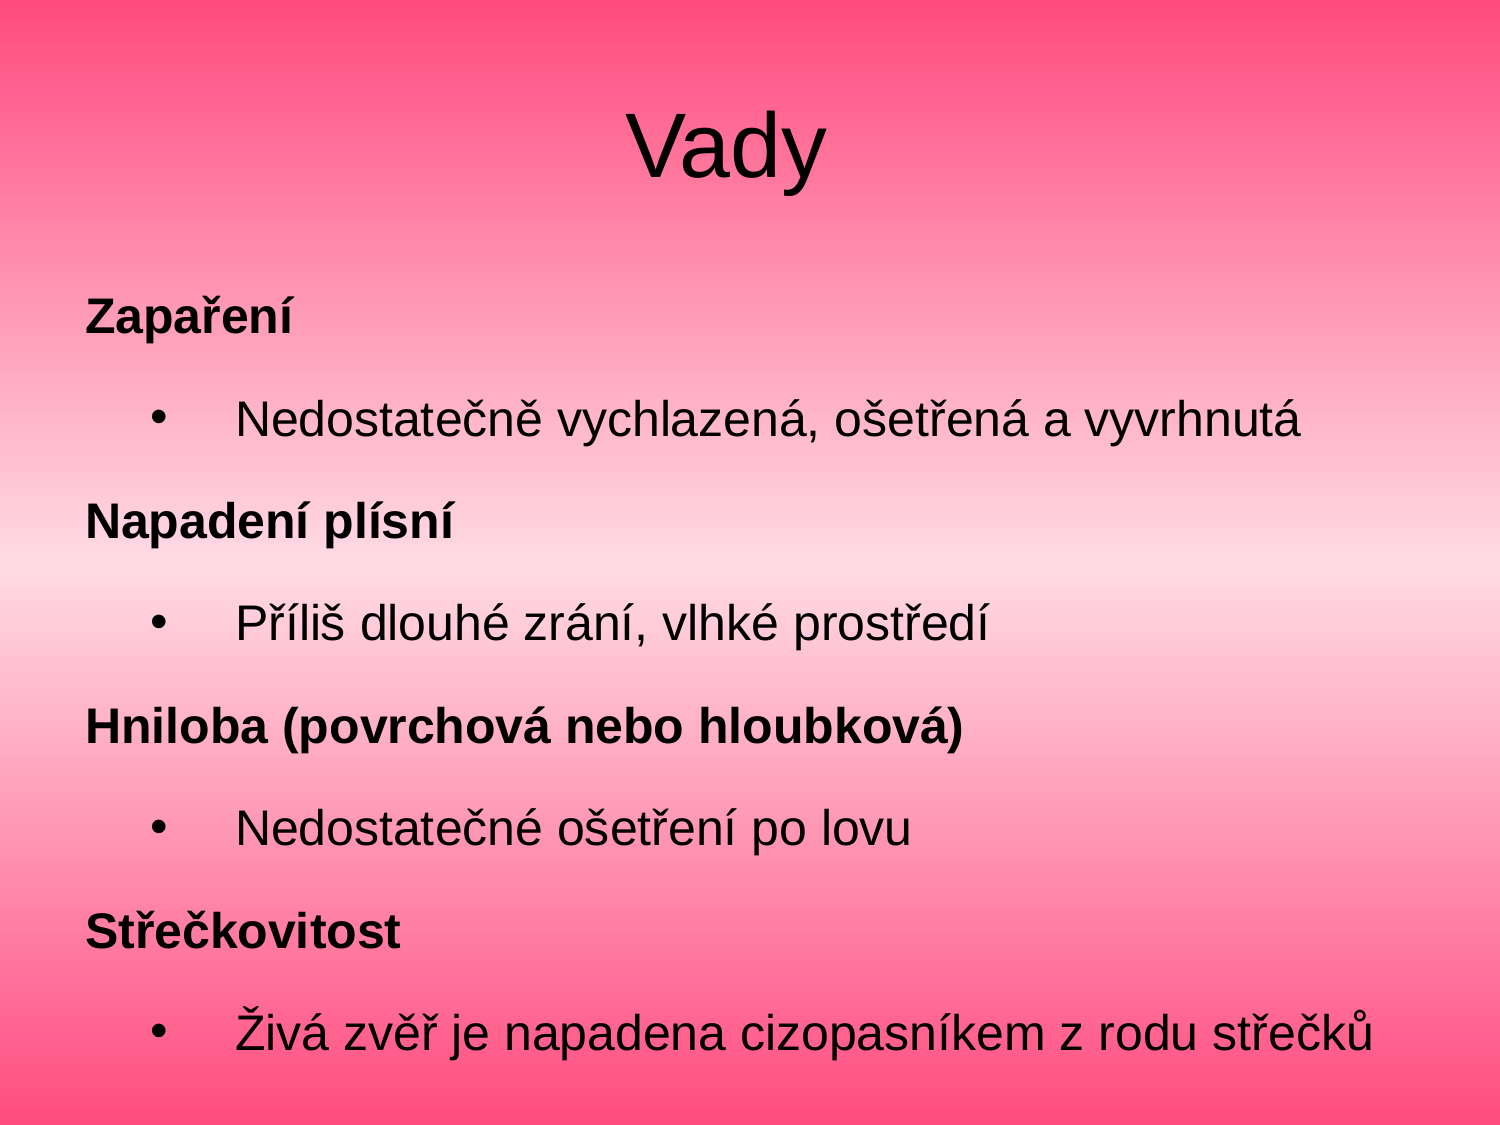

# Vady
Zapaření
Nedostatečně vychlazená, ošetřená a vyvrhnutá
Napadení plísní
Příliš dlouhé zrání, vlhké prostředí
Hniloba (povrchová nebo hloubková)
Nedostatečné ošetření po lovu
Střečkovitost
Živá zvěř je napadena cizopasníkem z rodu střečků